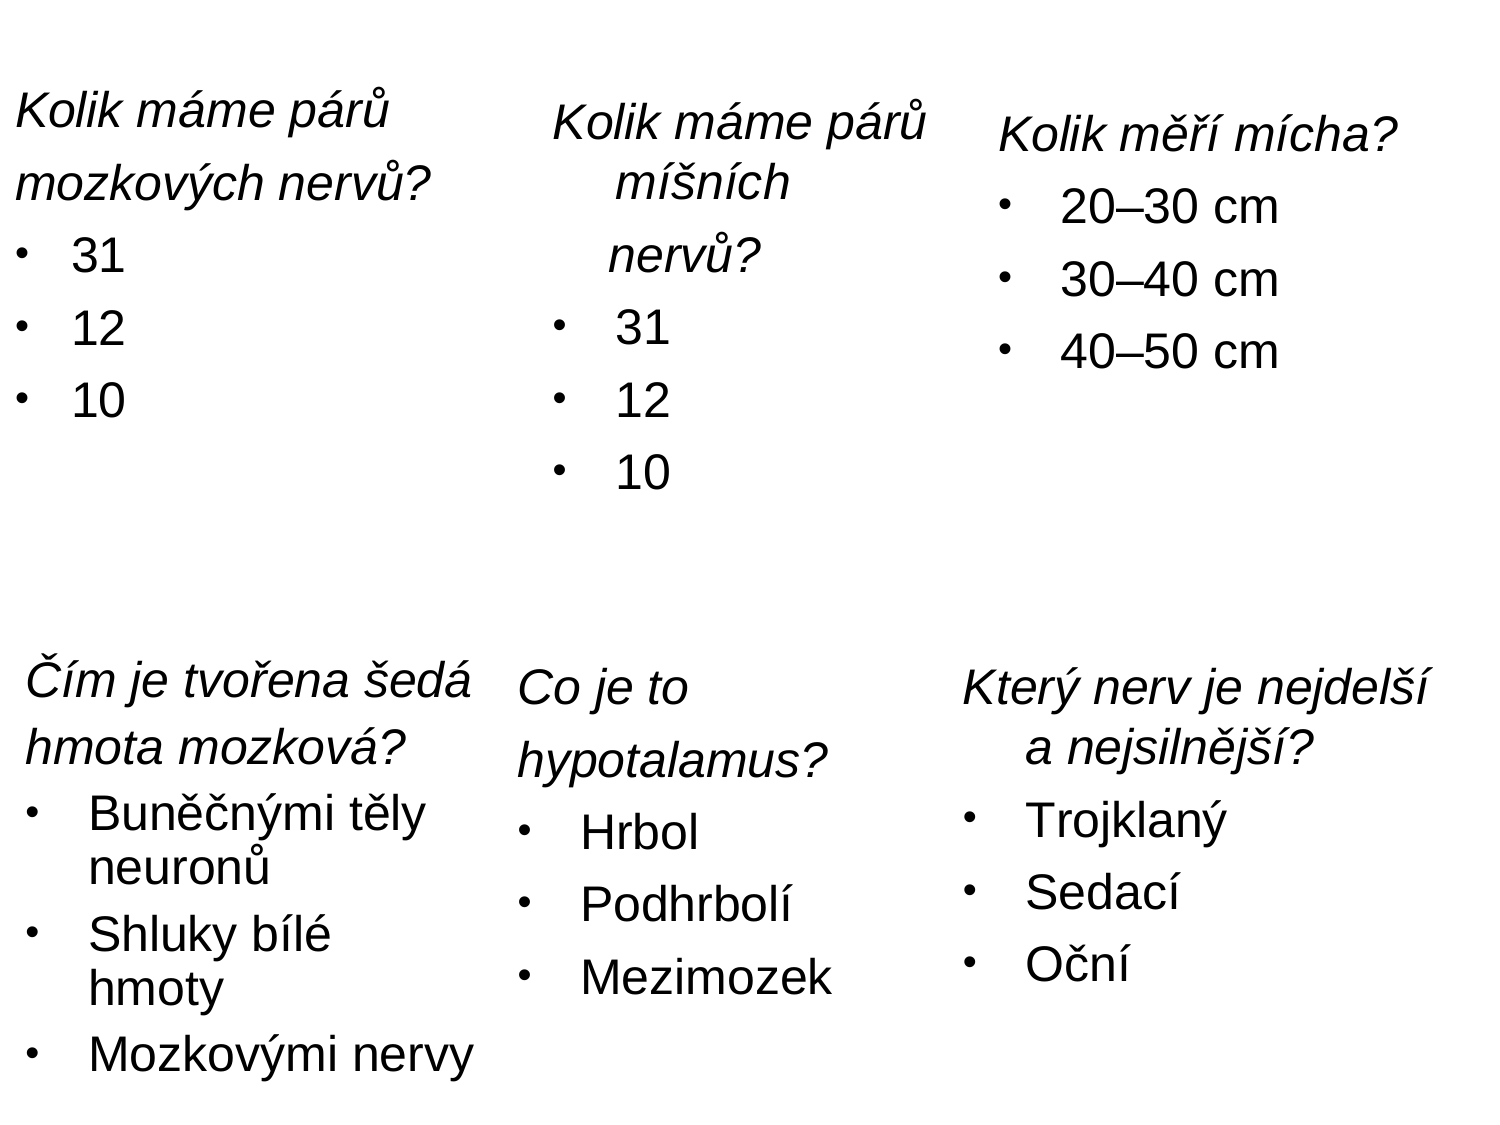

# Kolik máme párů
mozkových nervů?
31
12
10
Kolik máme párů míšních
 nervů?
31
12
10
Kolik měří mícha?
20–30 cm
30–40 cm
40–50 cm
Čím je tvořena šedá
hmota mozková?
Buněčnými těly neuronů
Shluky bílé hmoty
Mozkovými nervy
Co je to
hypotalamus?
Hrbol
Podhrbolí
Mezimozek
Který nerv je nejdelší
a nejsilnější?
Trojklaný
Sedací
Oční